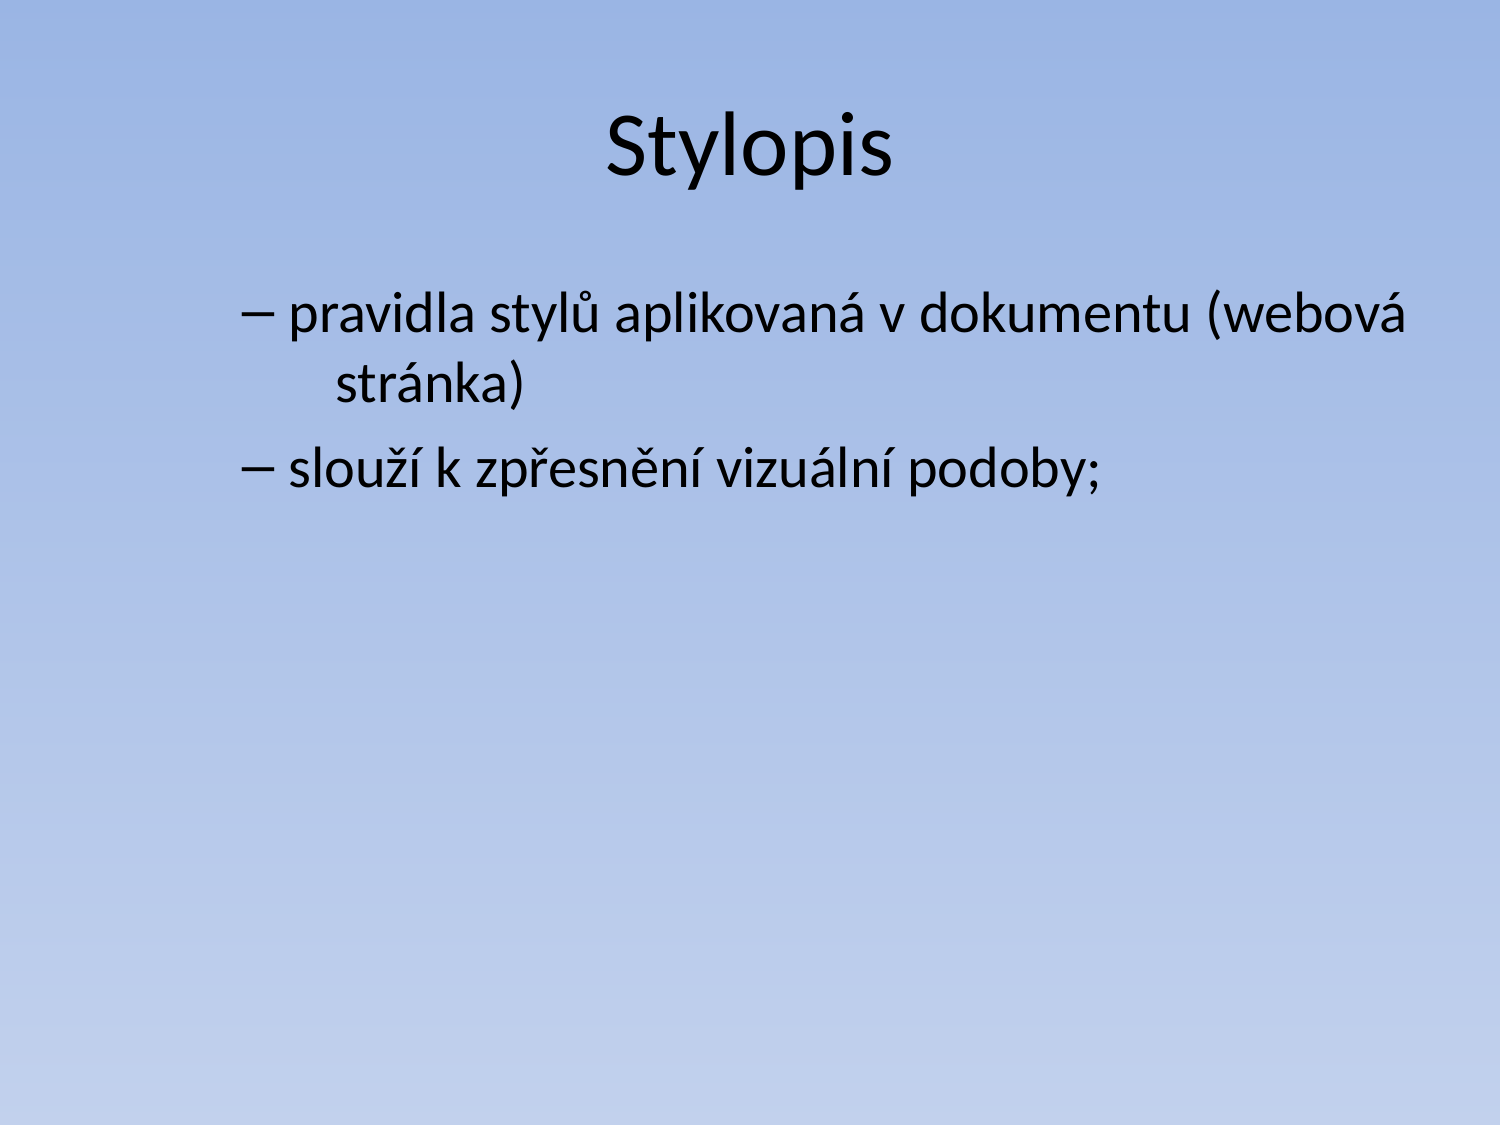

# Stylopis
pravidla stylů aplikovaná v dokumentu (webová stránka)
slouží k zpřesnění vizuální podoby;